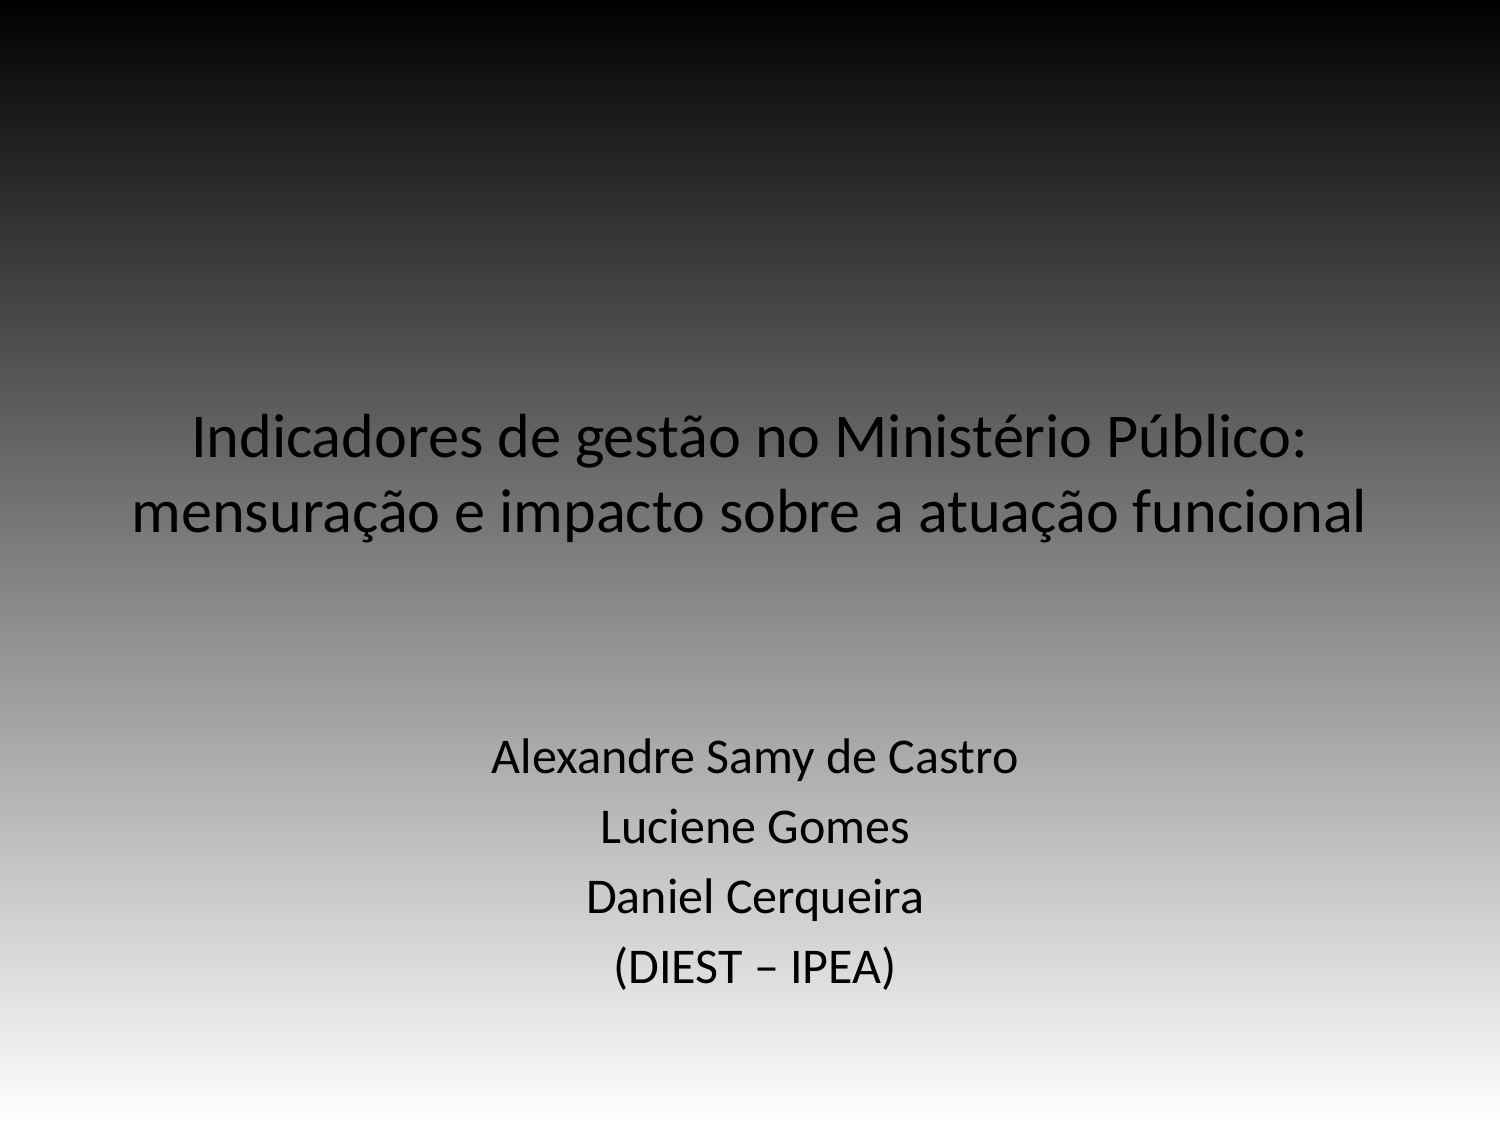

# Indicadores de gestão no Ministério Público: mensuração e impacto sobre a atuação funcional
Alexandre Samy de Castro
Luciene Gomes
Daniel Cerqueira
(DIEST – IPEA)